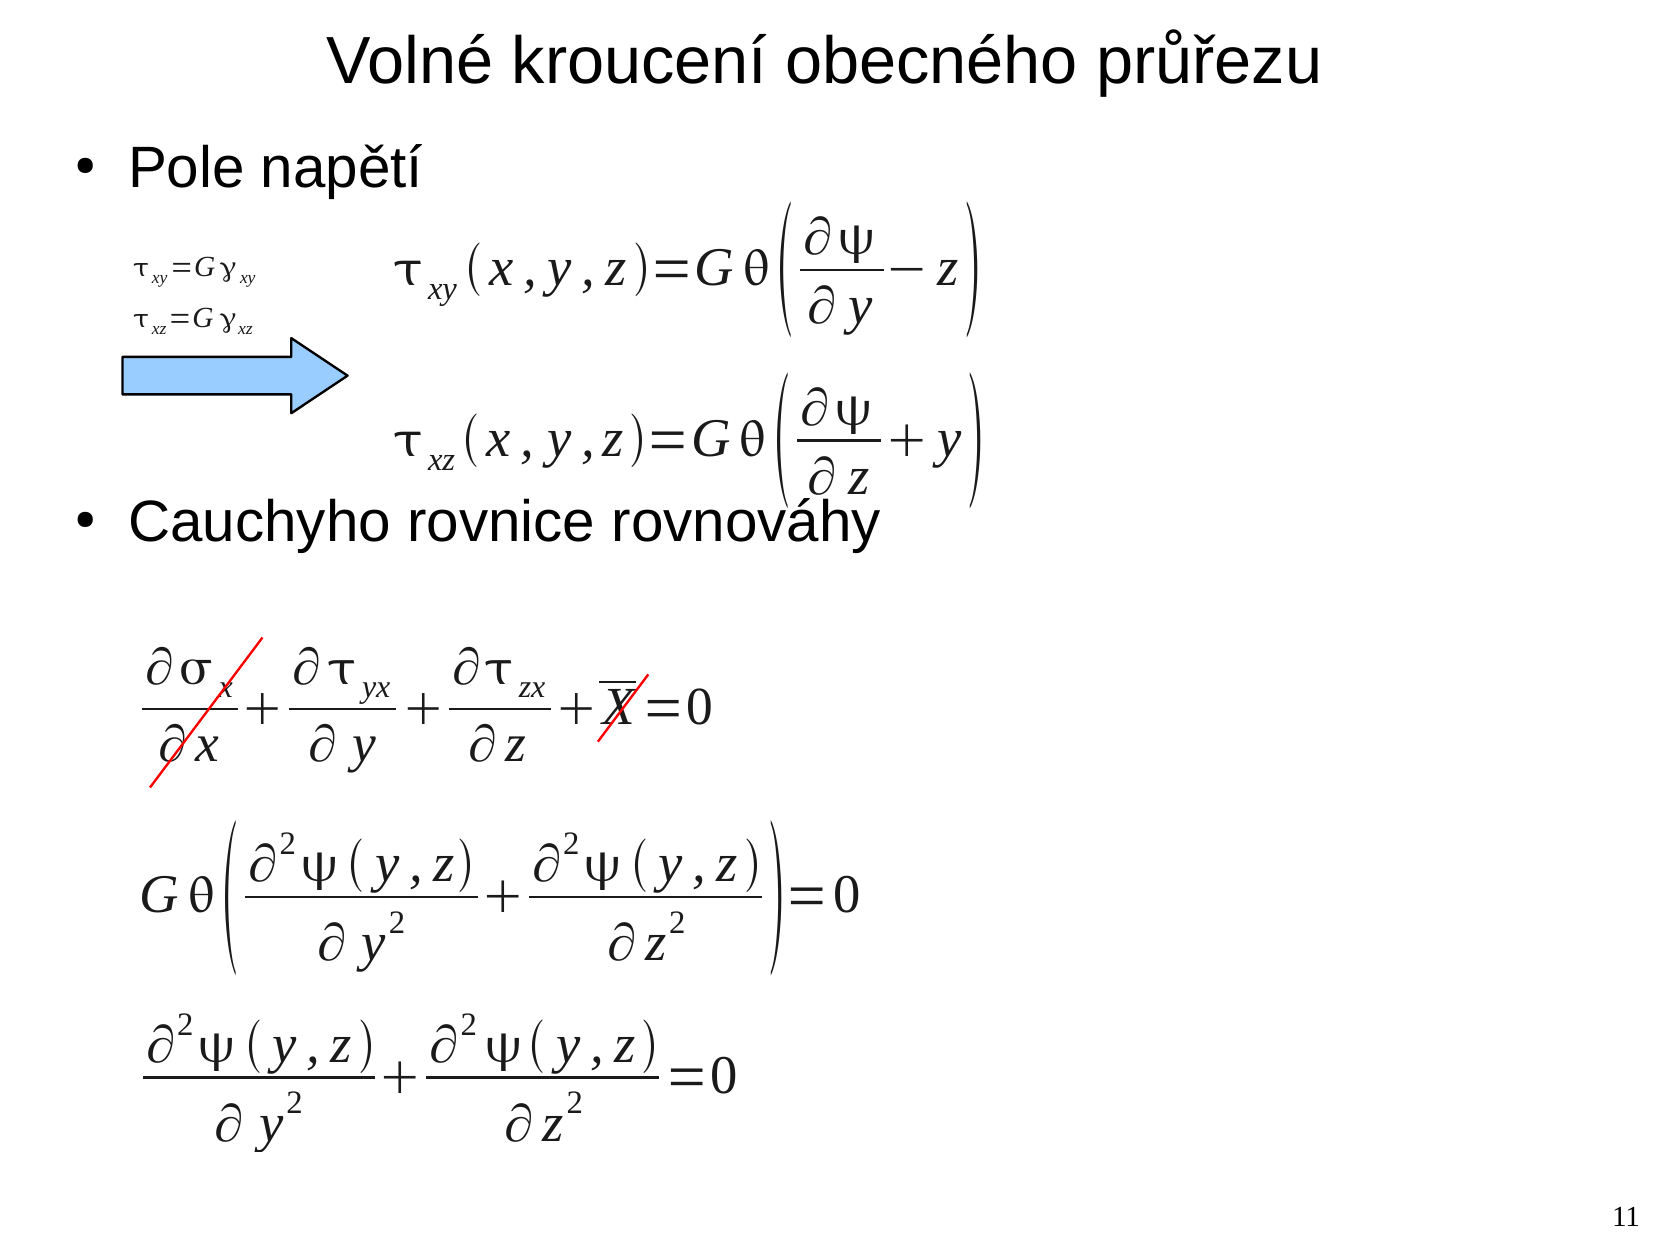

# Volné kroucení obecného průřezu
Pole napětí
Cauchyho rovnice rovnováhy
11